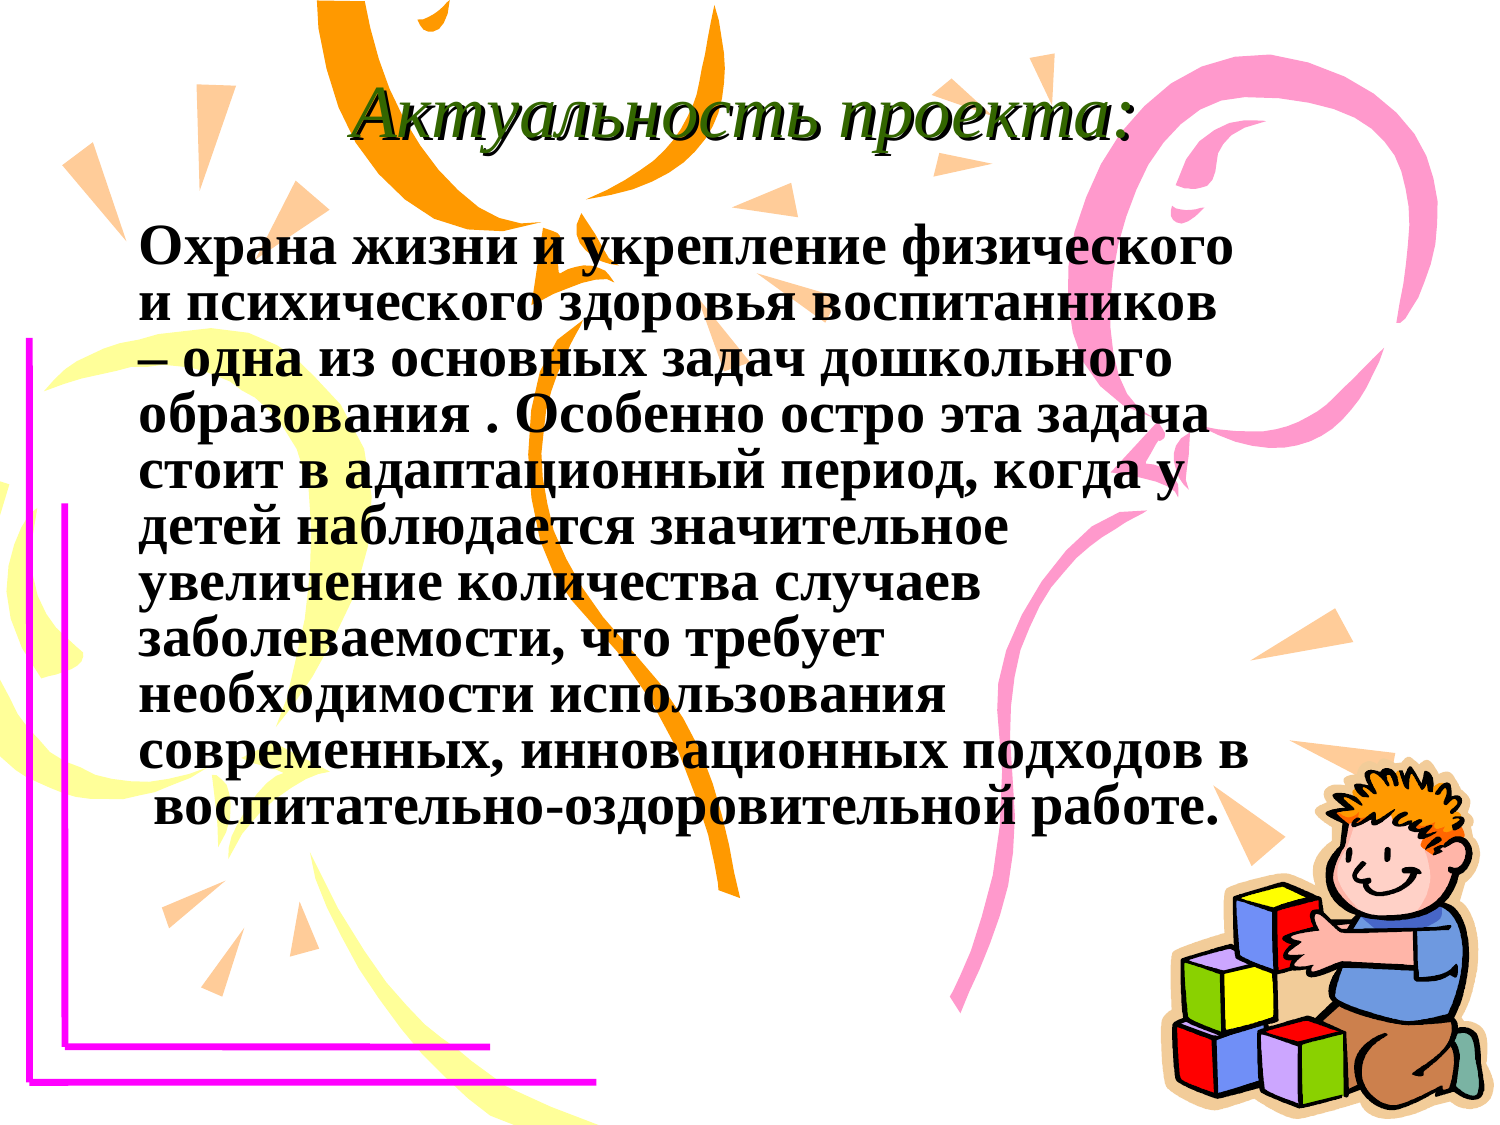

# Актуальность проекта:
Охрана жизни и укрепление физического и психического здоровья воспитанников – одна из основных задач дошкольного образования . Особенно остро эта задача стоит в адаптационный период, когда у детей наблюдается значительное увеличение количества случаев заболеваемости, что требует необходимости использования современных, инновационных подходов в  воспитательно-оздоровительной работе.